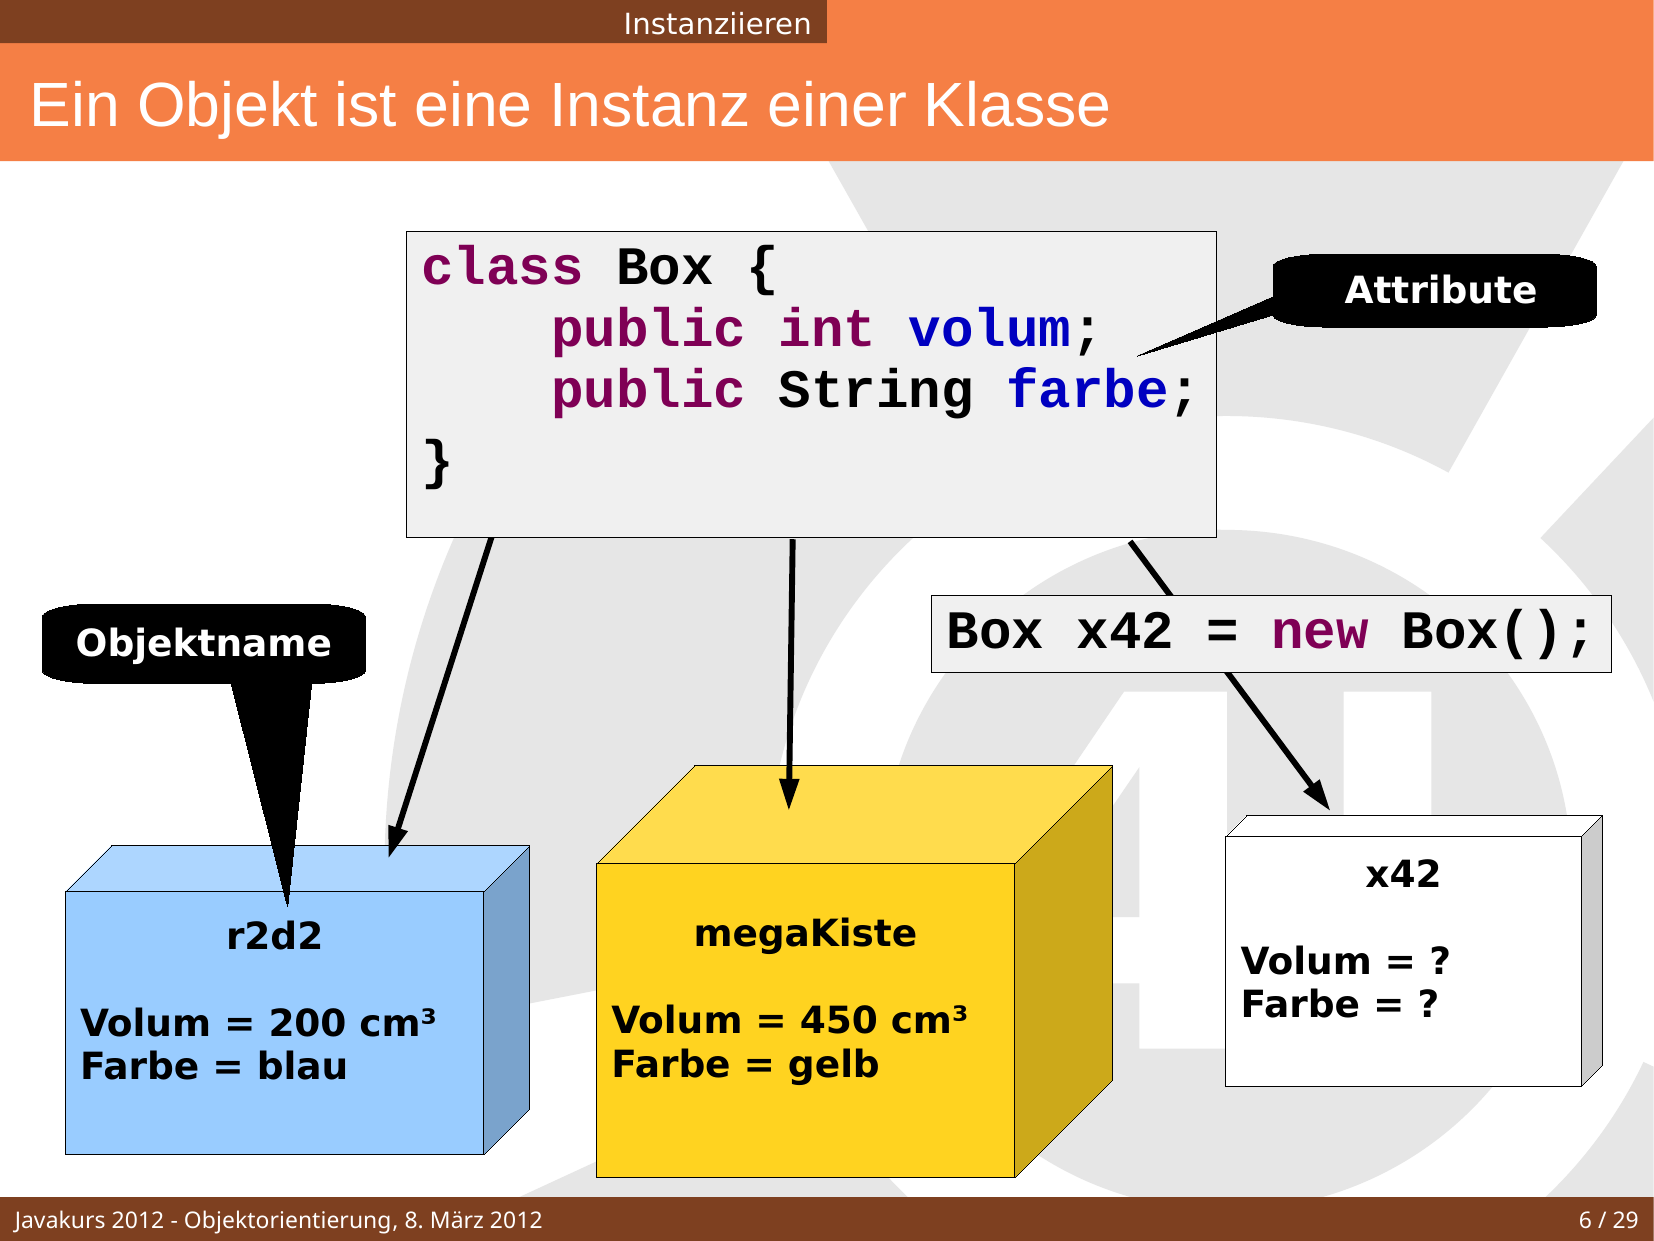

Instanziieren
# Ein Objekt ist eine Instanz einer Klasse
| |
| --- |
| |
| |
| |
class Box {
 public int volum;
 public String farbe;
}
 Attribute
Box x42 = new Box();
Objektname
megaKiste
Volum = 450 cm³
Farbe = gelb
x42
Volum = ?
Farbe = ?
r2d2
Volum = 200 cm³
Farbe = blau